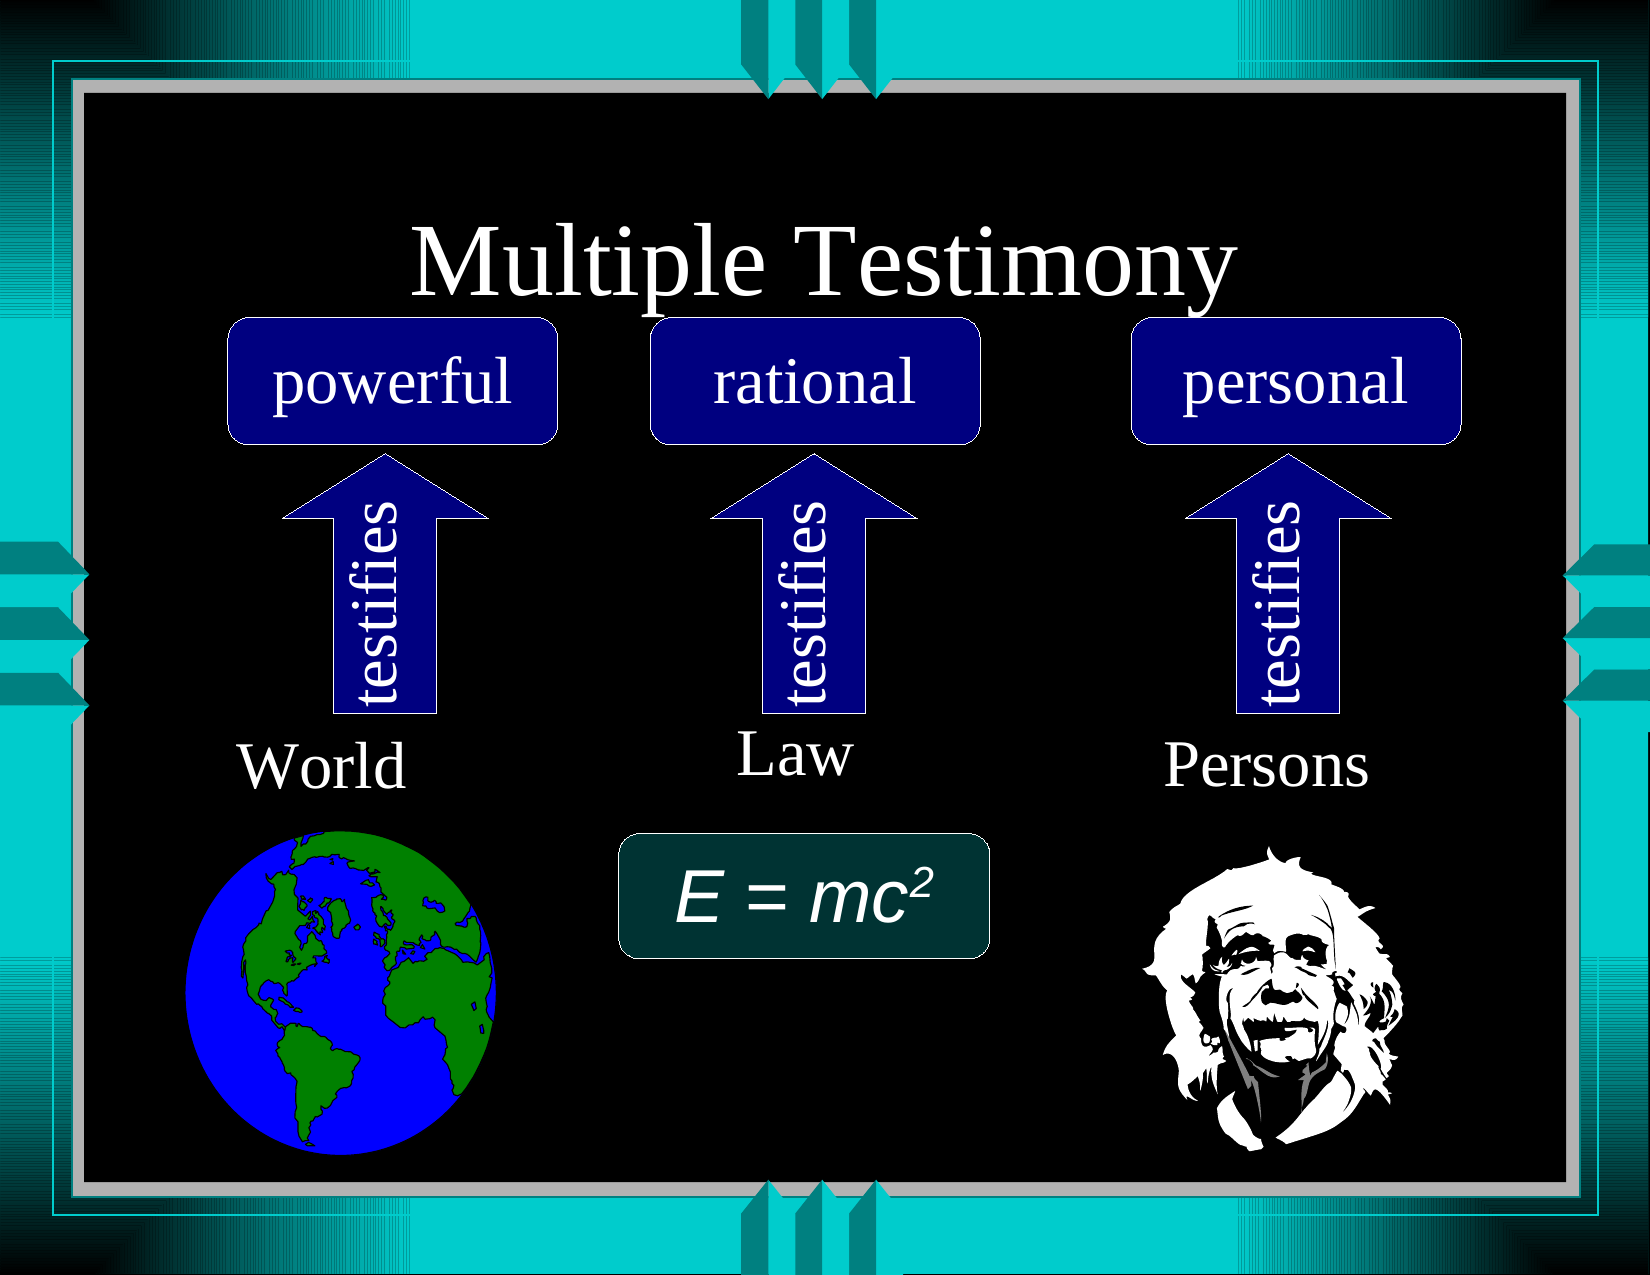

# Multiple Testimony
powerful
rational
personal
testifies
testifies
testifies
Law
E = mc2
Persons
World